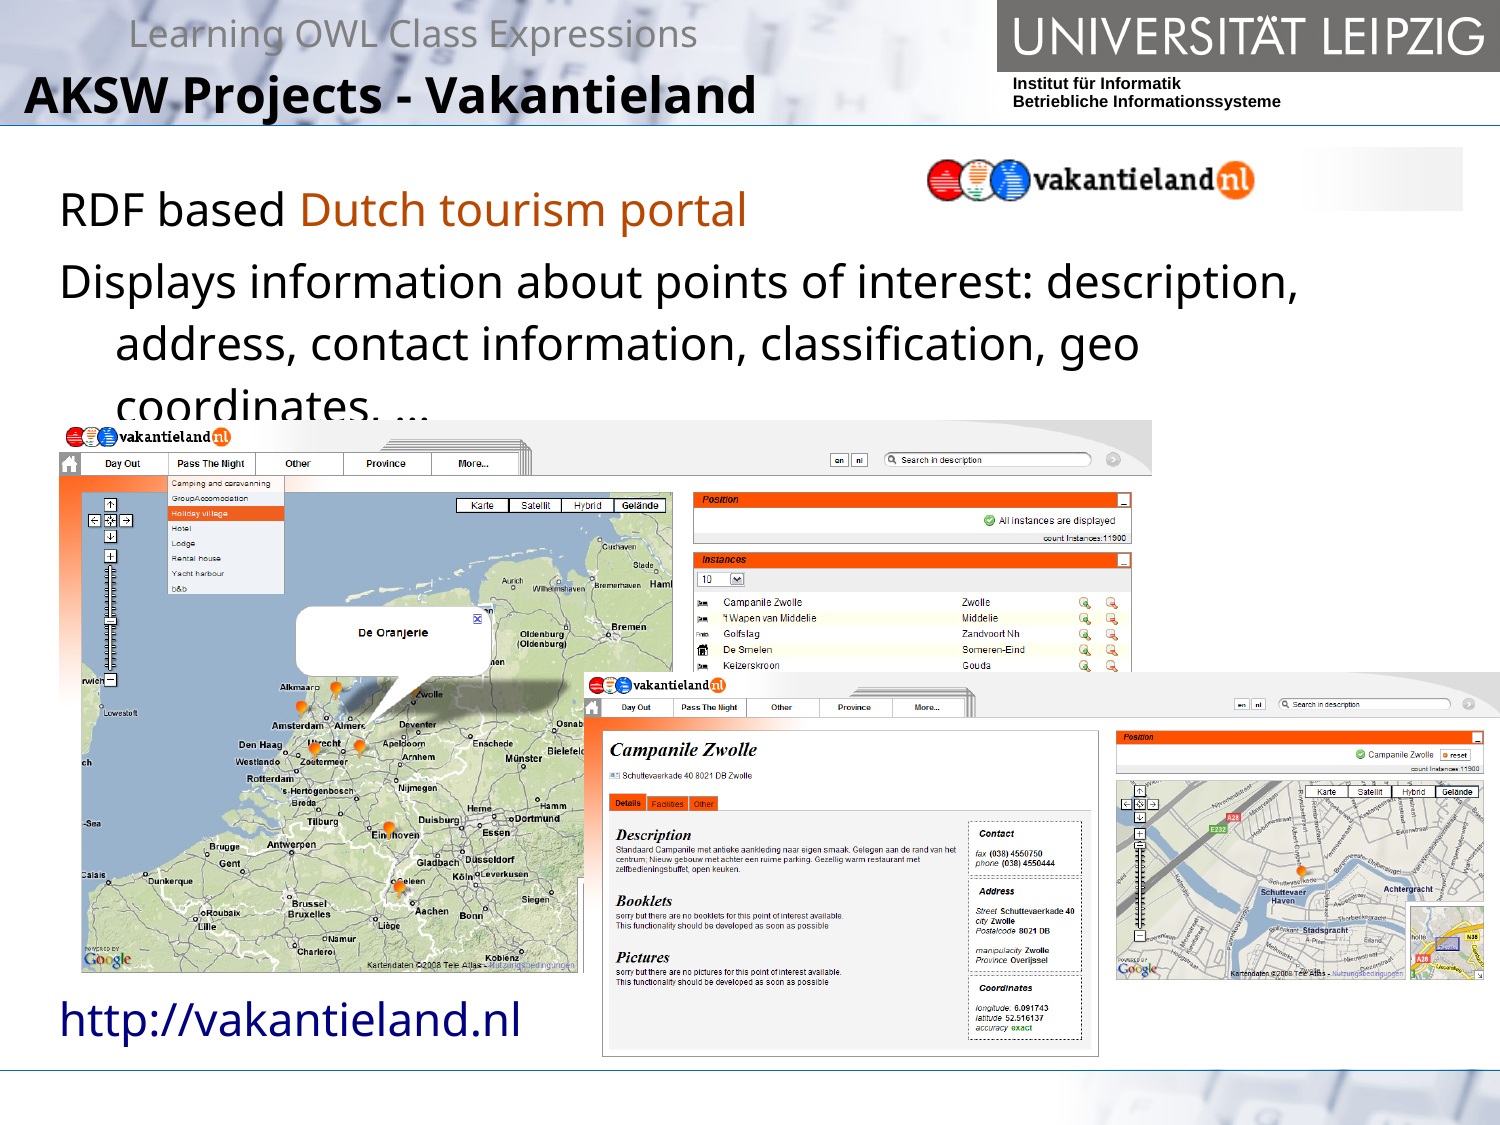

AKSW Projects - Vakantieland
RDF based Dutch tourism portal
Displays information about points of interest: description, address, contact information, classification, geo coordinates, ...
# http://vakantieland.nl